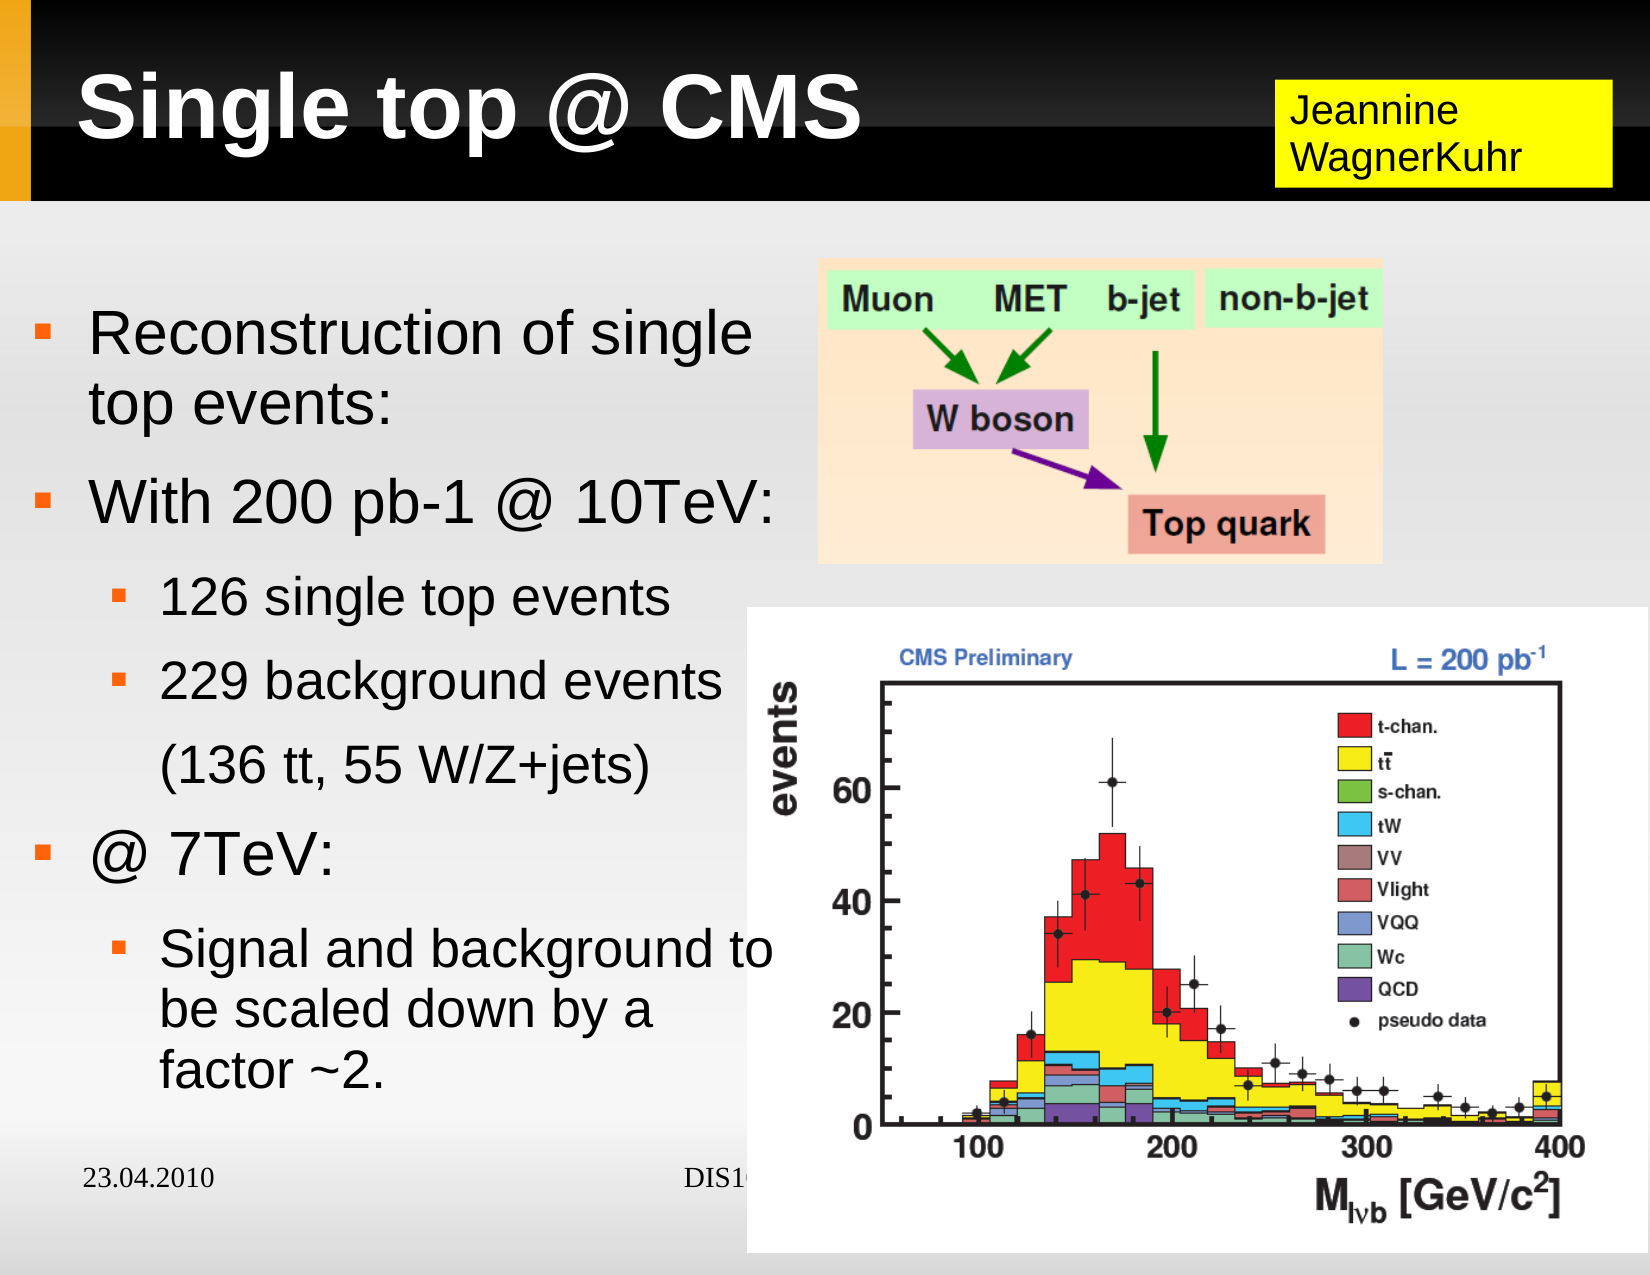

# Single top @ CMS
Jeannine WagnerKuhr
Reconstruction of single top events:
With 200 pb-1 @ 10TeV:
126 single top events
229 background events
(136 tt, 55 W/Z+jets)
@ 7TeV:
Signal and background to be scaled down by a factor ~2.
23.04.2010
8